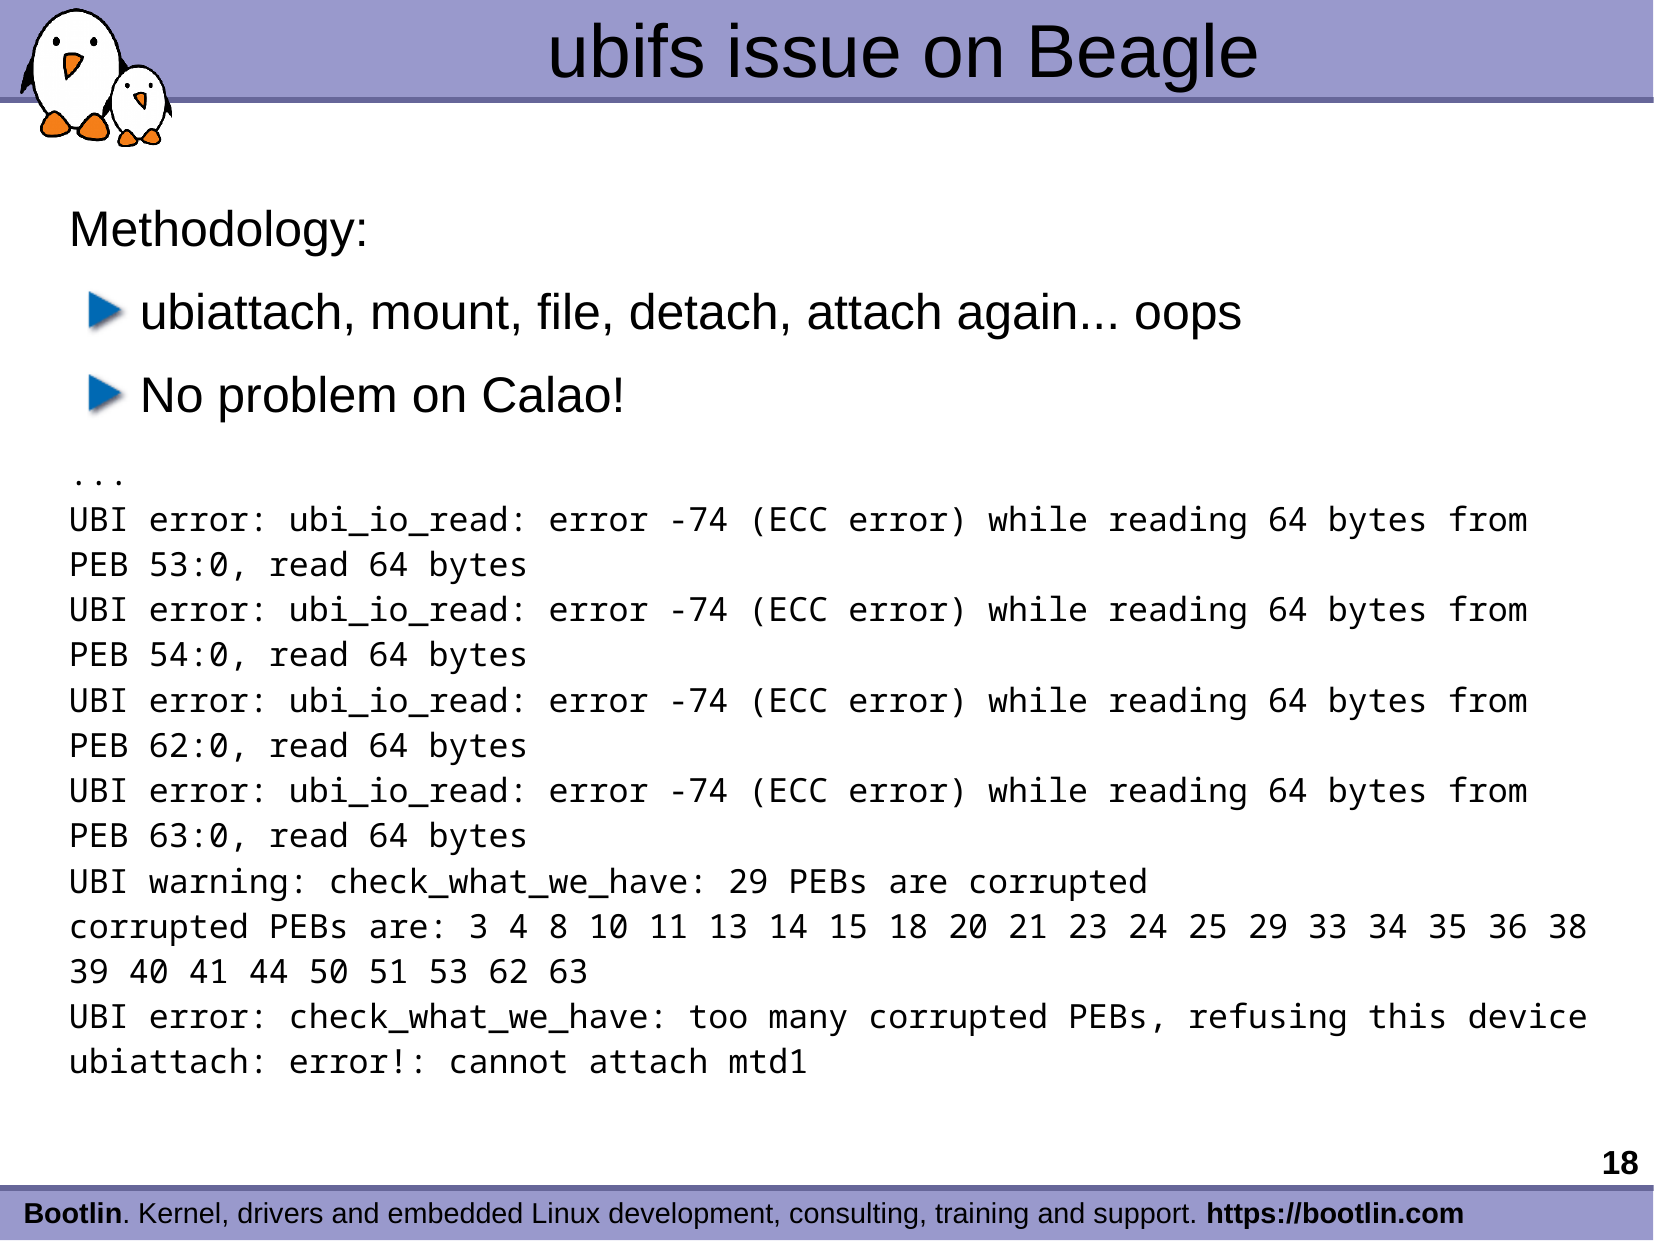

# ubifs issue on Beagle
Methodology:
ubiattach, mount, file, detach, attach again... oops
No problem on Calao!
...
UBI error: ubi_io_read: error -74 (ECC error) while reading 64 bytes from PEB 53:0, read 64 bytes
UBI error: ubi_io_read: error -74 (ECC error) while reading 64 bytes from PEB 54:0, read 64 bytes
UBI error: ubi_io_read: error -74 (ECC error) while reading 64 bytes from PEB 62:0, read 64 bytes
UBI error: ubi_io_read: error -74 (ECC error) while reading 64 bytes from PEB 63:0, read 64 bytes
UBI warning: check_what_we_have: 29 PEBs are corrupted
corrupted PEBs are: 3 4 8 10 11 13 14 15 18 20 21 23 24 25 29 33 34 35 36 38 39 40 41 44 50 51 53 62 63
UBI error: check_what_we_have: too many corrupted PEBs, refusing this device
ubiattach: error!: cannot attach mtd1